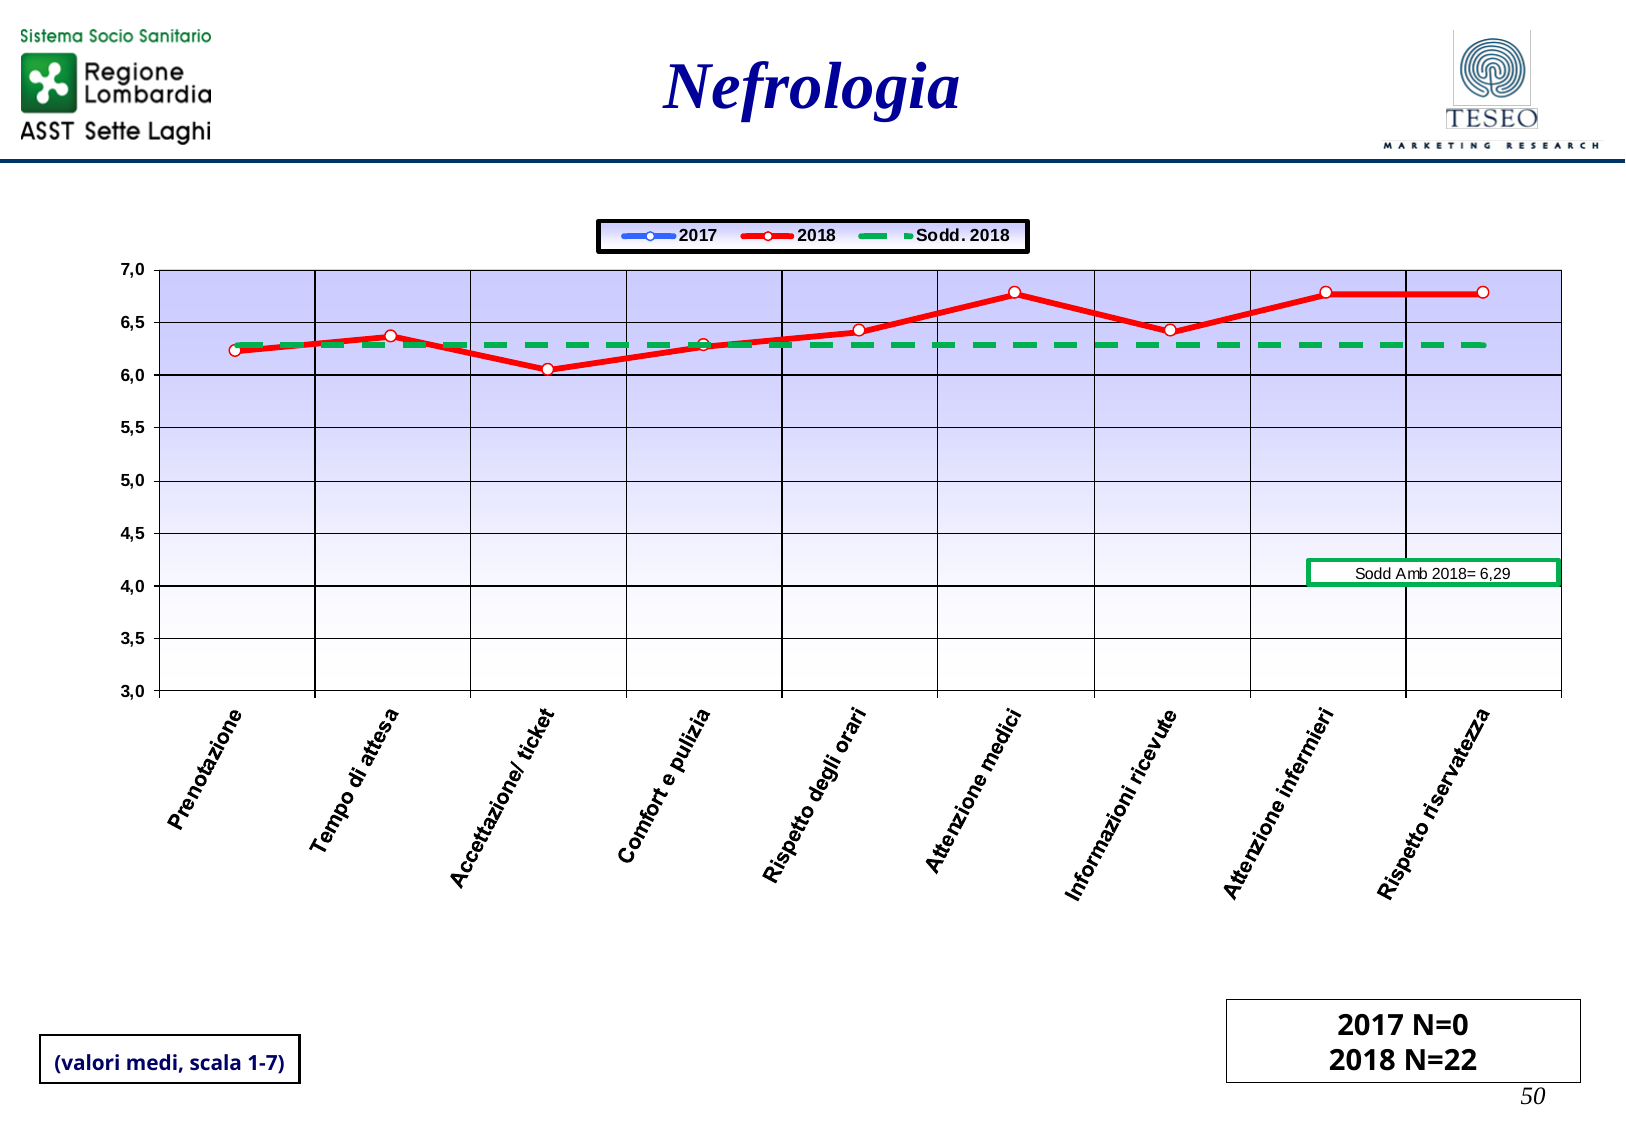

Nefrologia
2017 N=0
2018 N=22
(valori medi, scala 1-7)